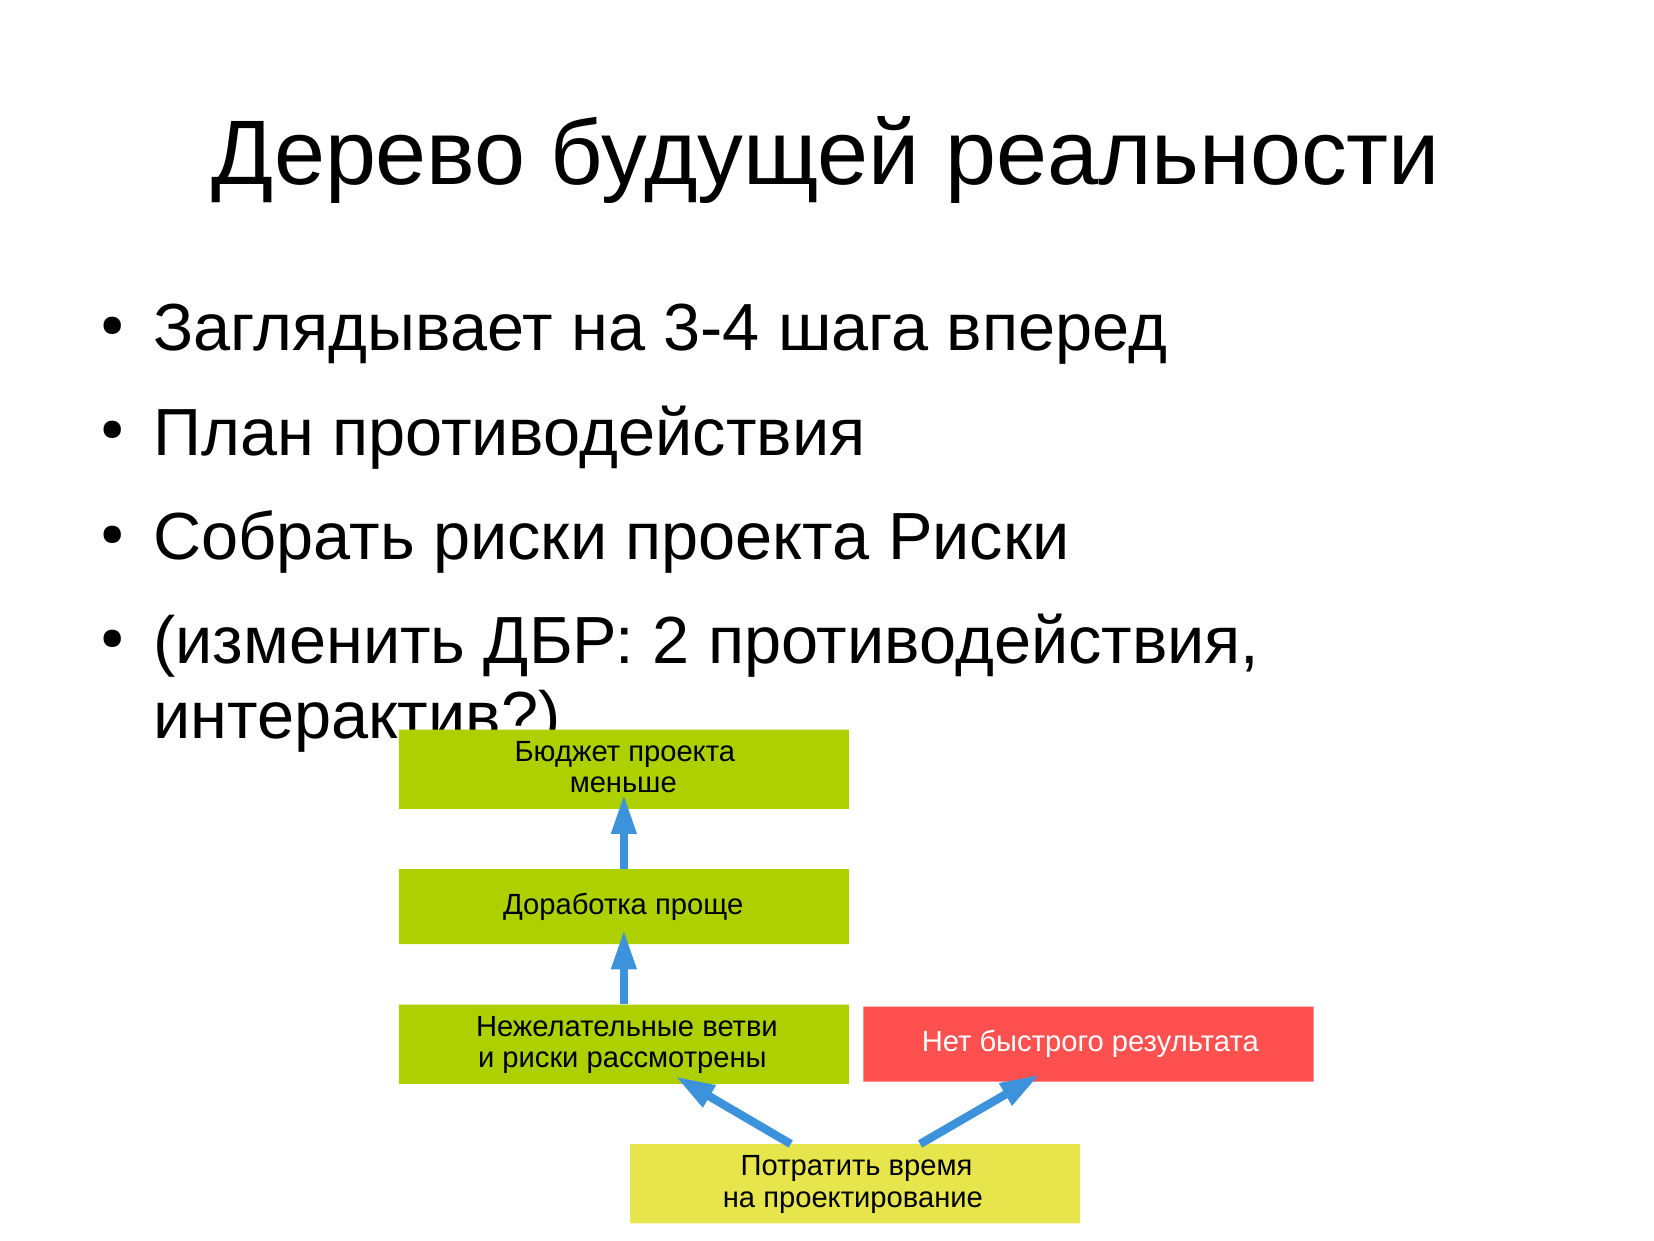

# Дерево будущей реальности
Заглядывает на 3-4 шага вперед
План противодействия
Собрать риски проекта Риски
(изменить ДБР: 2 противодействия, интерактив?)